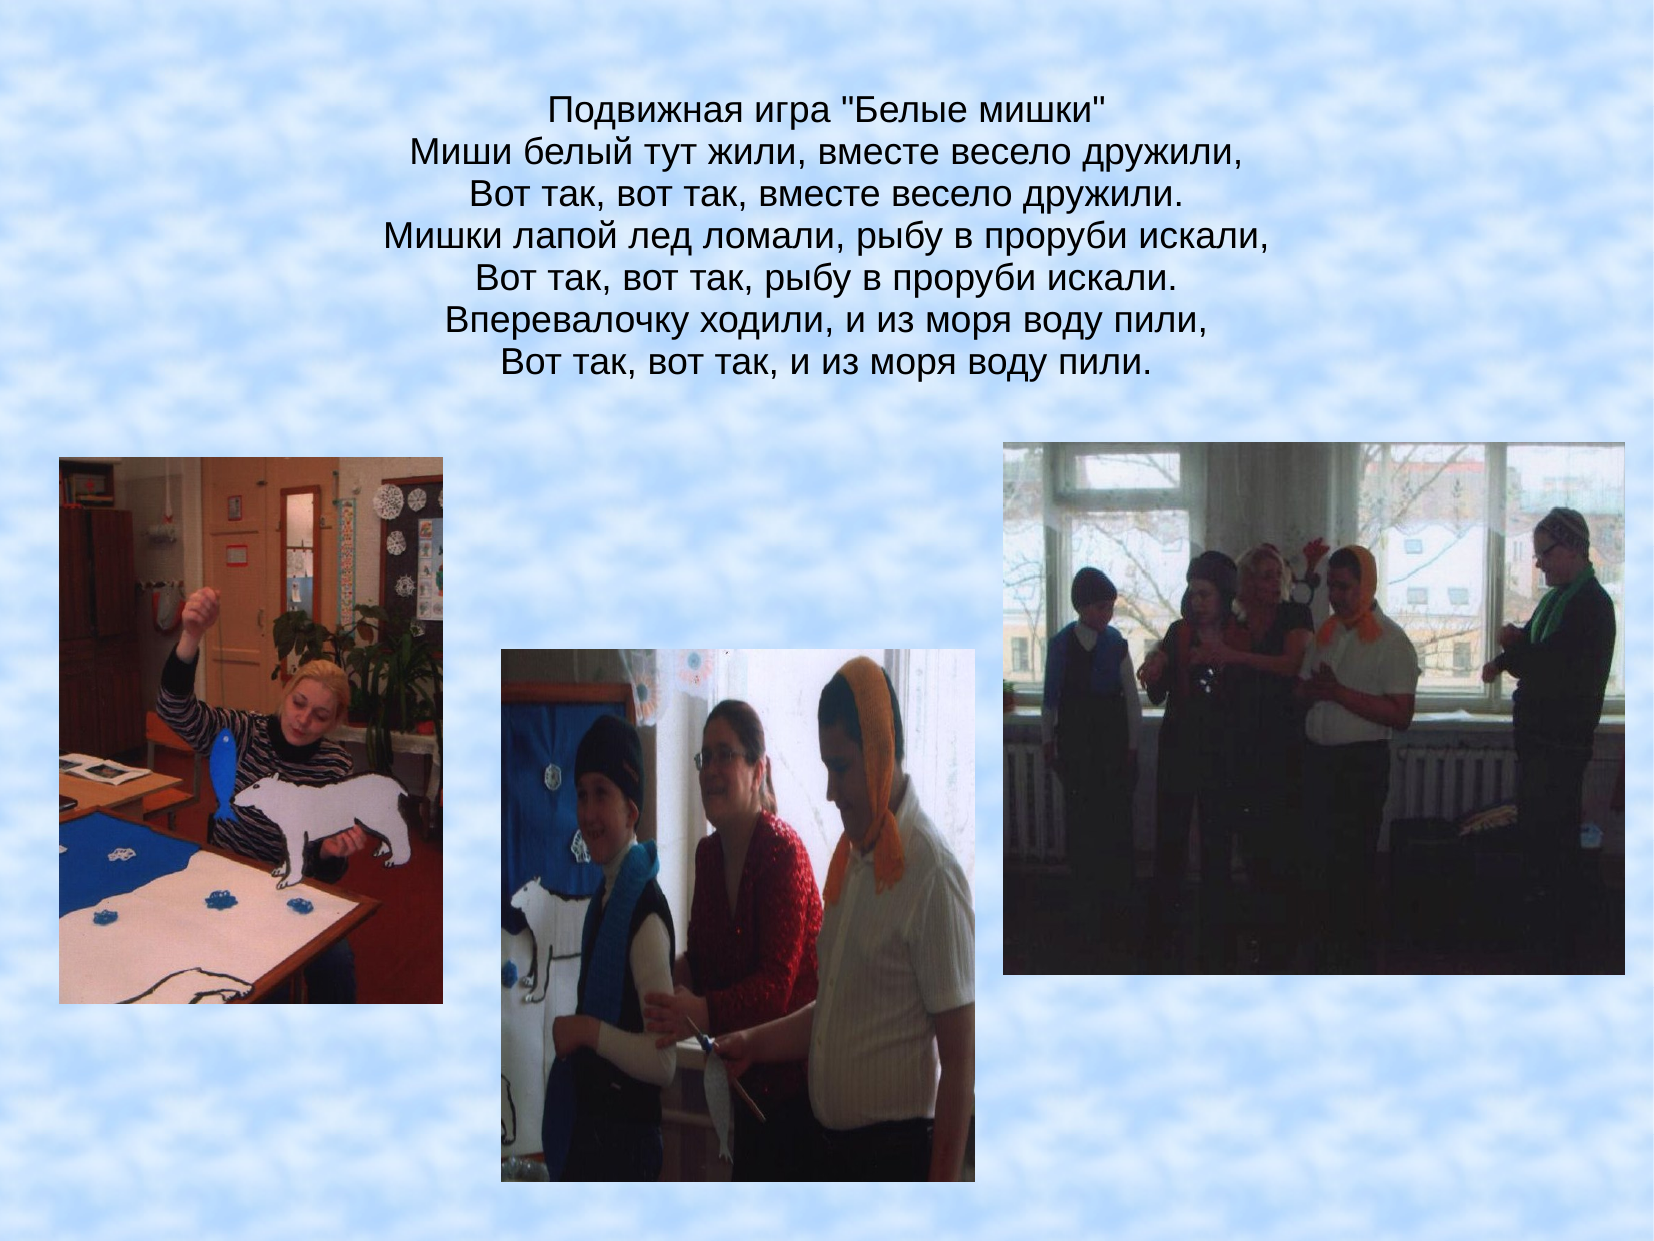

# Подвижная игра "Белые мишки"
Миши белый тут жили, вместе весело дружили,
Вот так, вот так, вместе весело дружили.
Мишки лапой лед ломали, рыбу в проруби искали,
Вот так, вот так, рыбу в проруби искали.
Вперевалочку ходили, и из моря воду пили,
Вот так, вот так, и из моря воду пили.